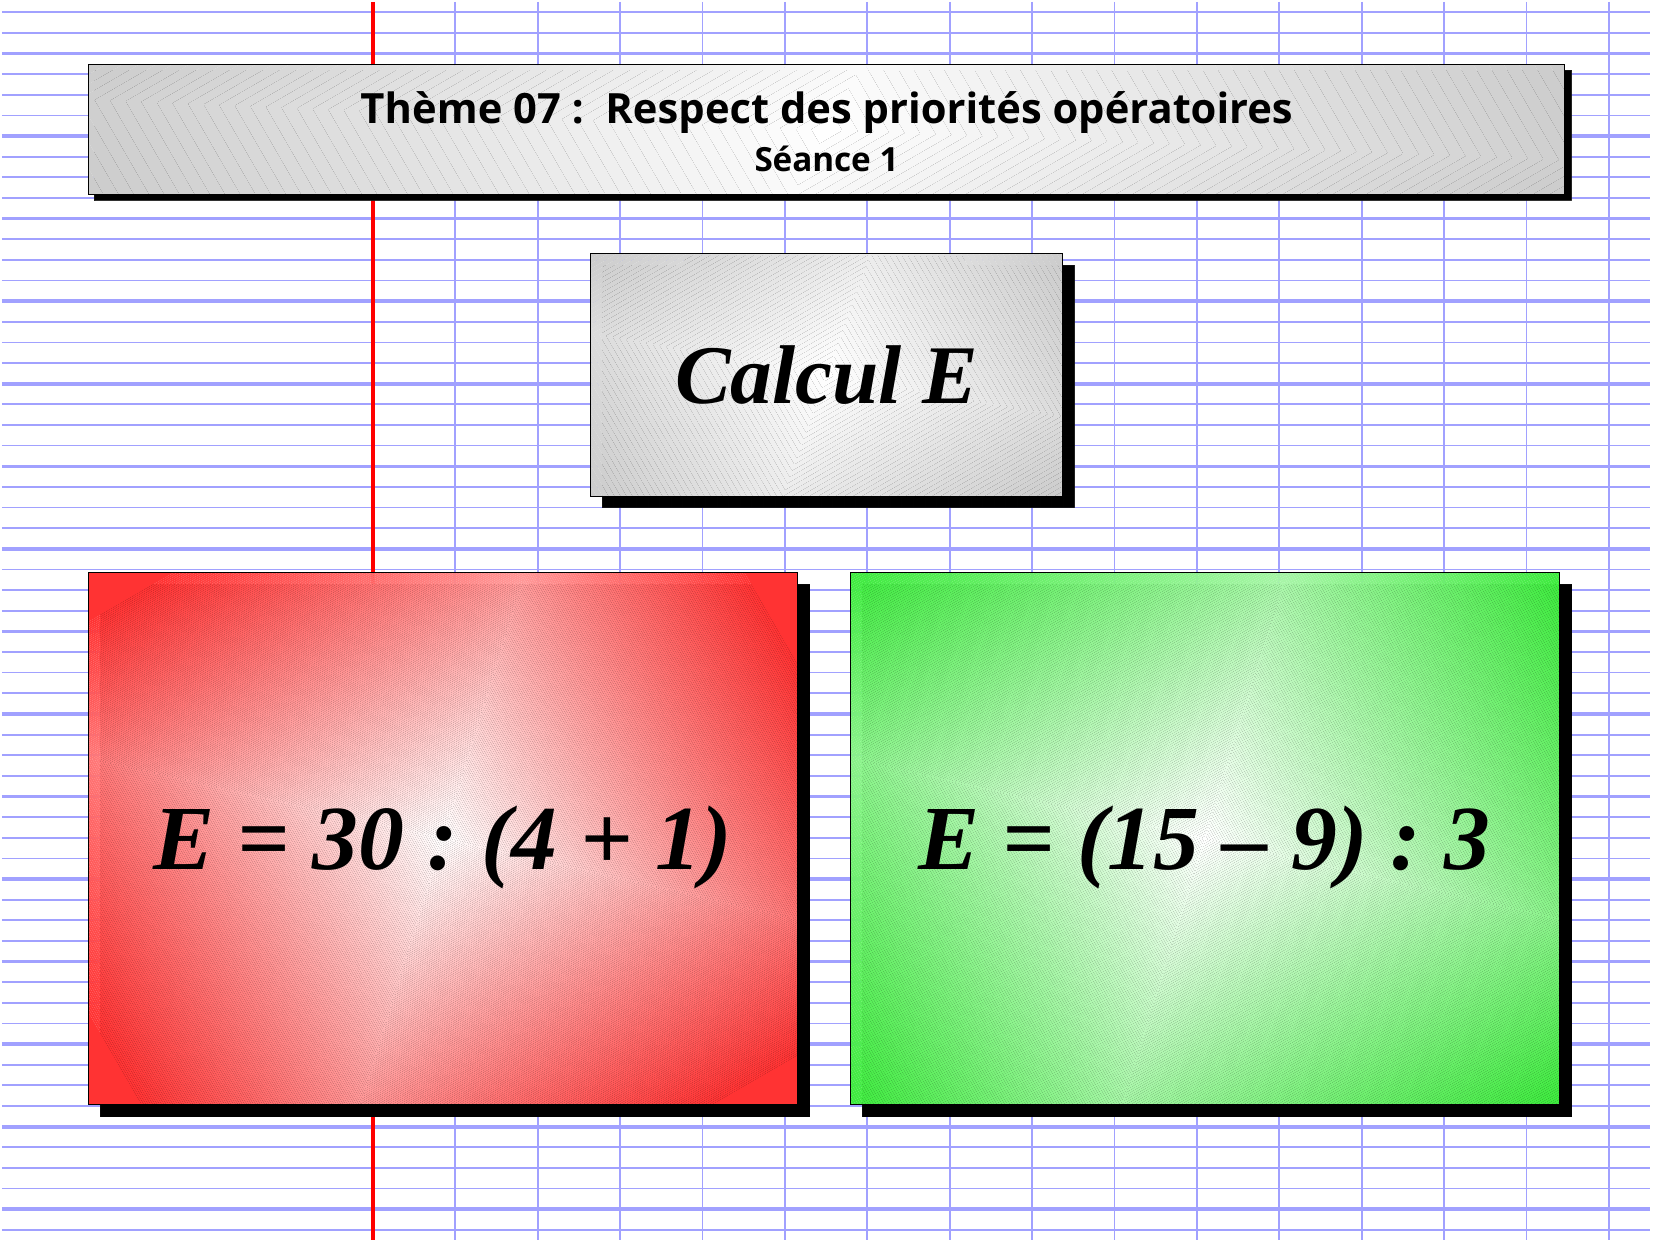

Thème 07 : Respect des priorités opératoires
Séance 1
Calcul E
10
11
12
13
14
15
9
0
1
2
3
4
5
6
7
8
E = 30 : (4 + 1)
E = (15 – 9) : 3